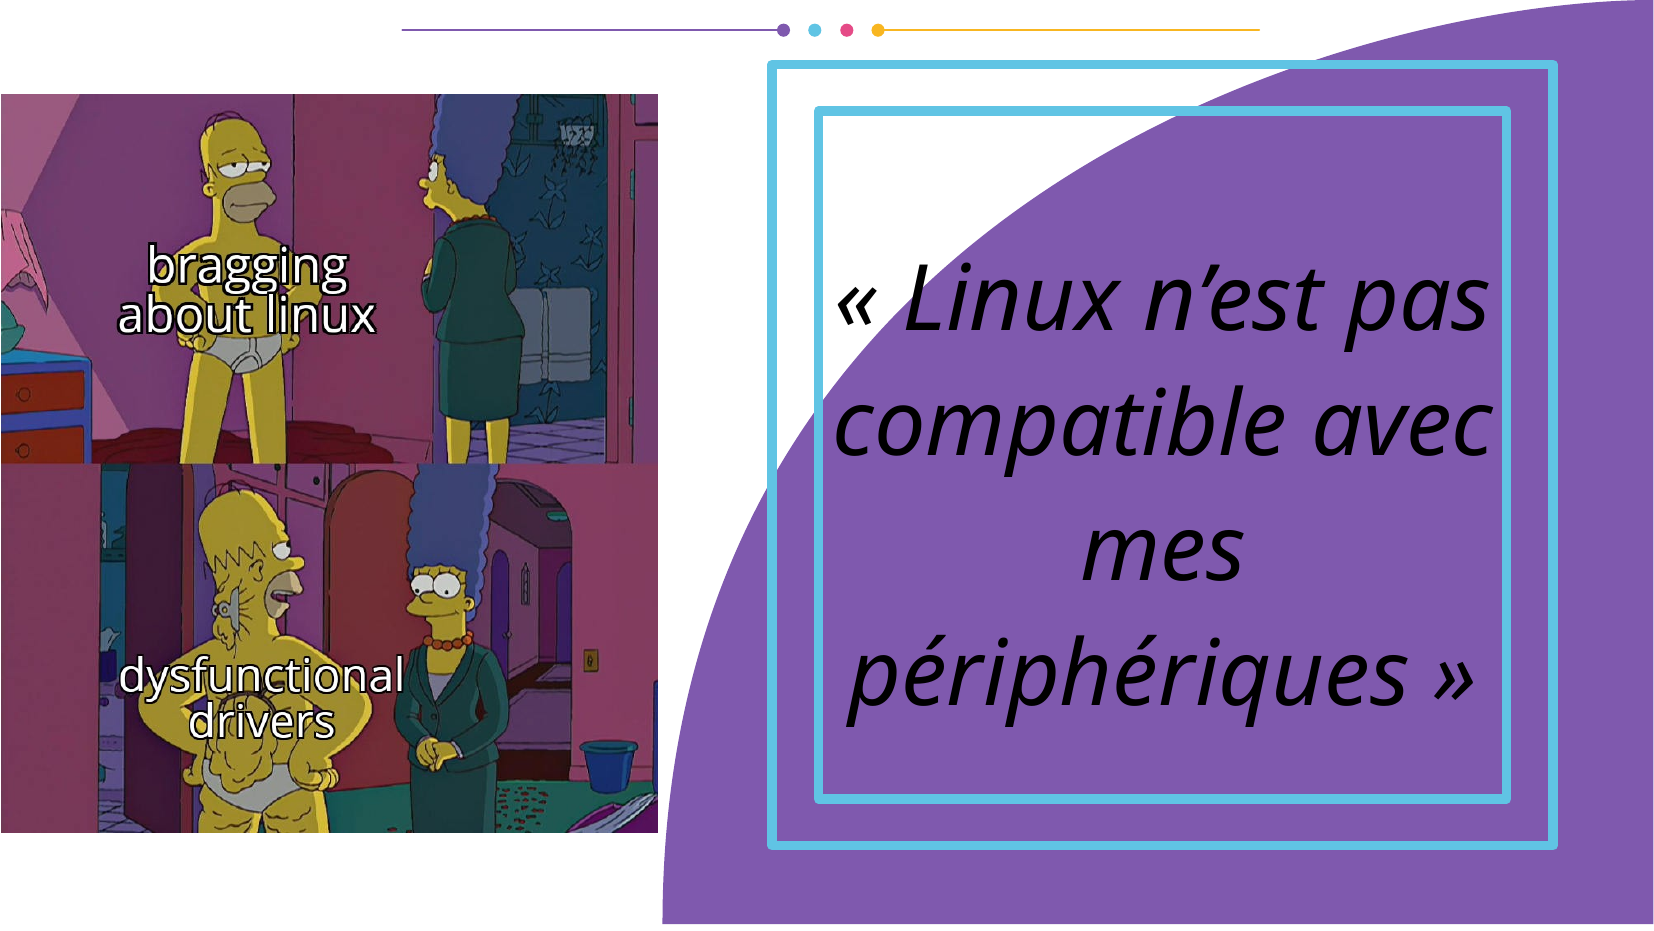

# « Linux n’est pas compatible avec mes périphériques »